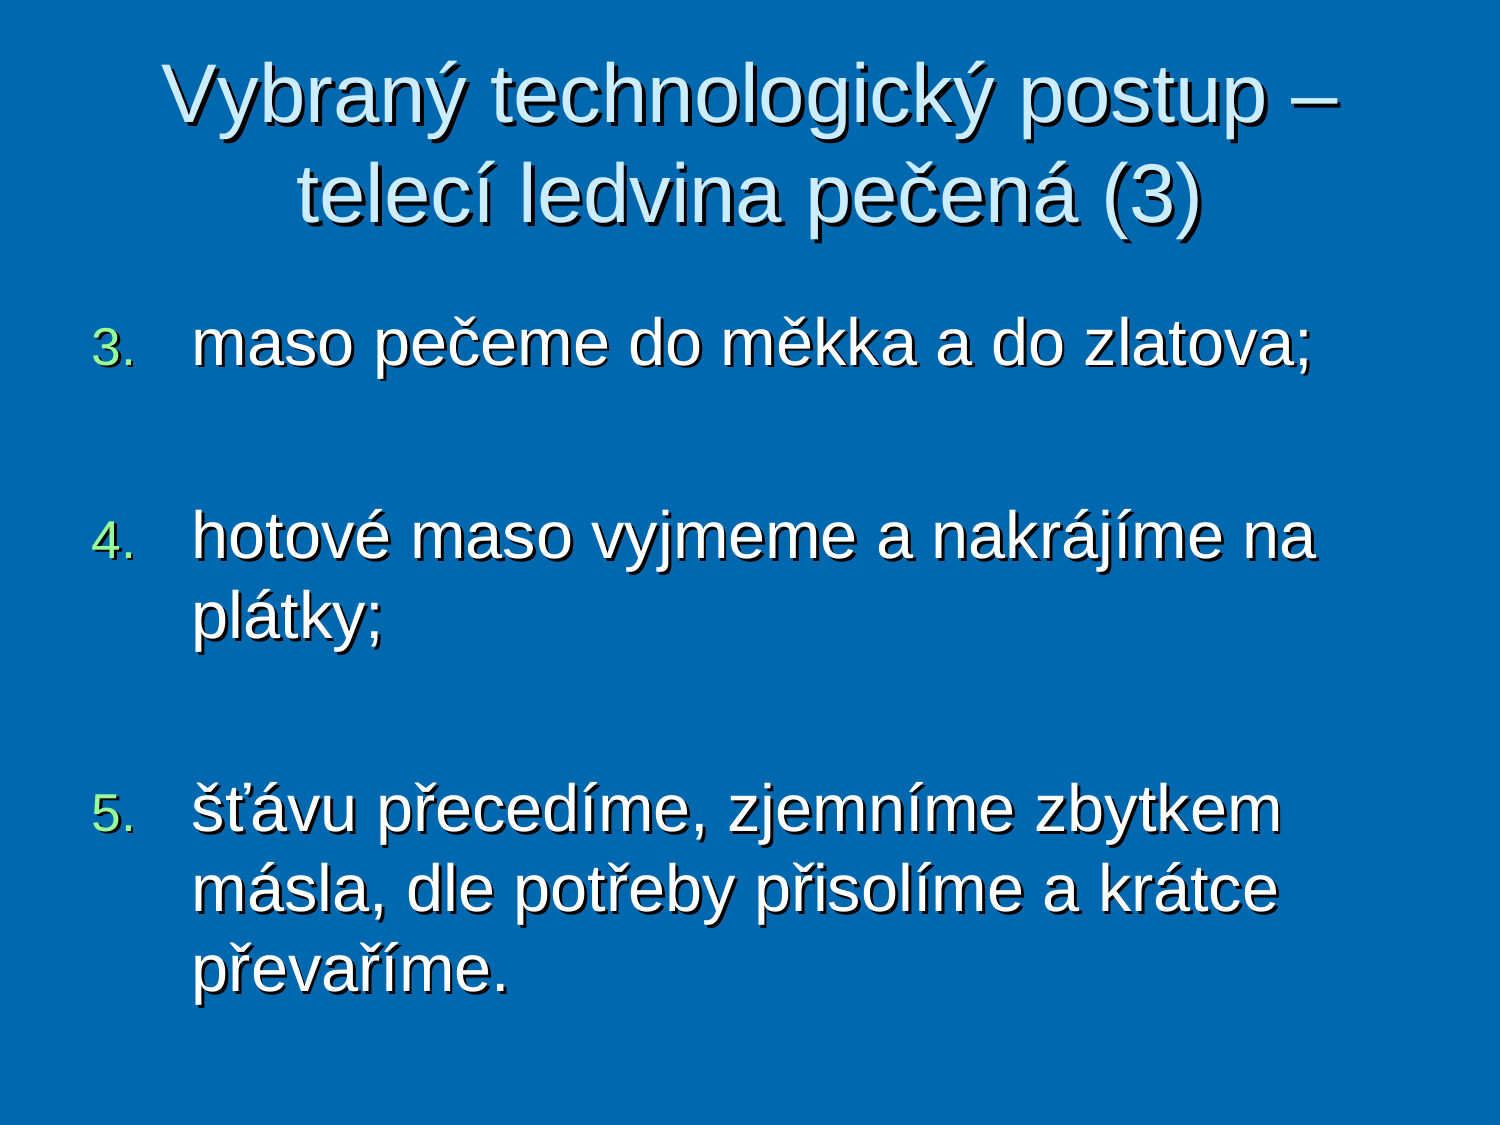

# Vybraný technologický postup – telecí ledvina pečená (3)
maso pečeme do měkka a do zlatova;
hotové maso vyjmeme a nakrájíme na plátky;
šťávu přecedíme, zjemníme zbytkem másla, dle potřeby přisolíme a krátce převaříme.